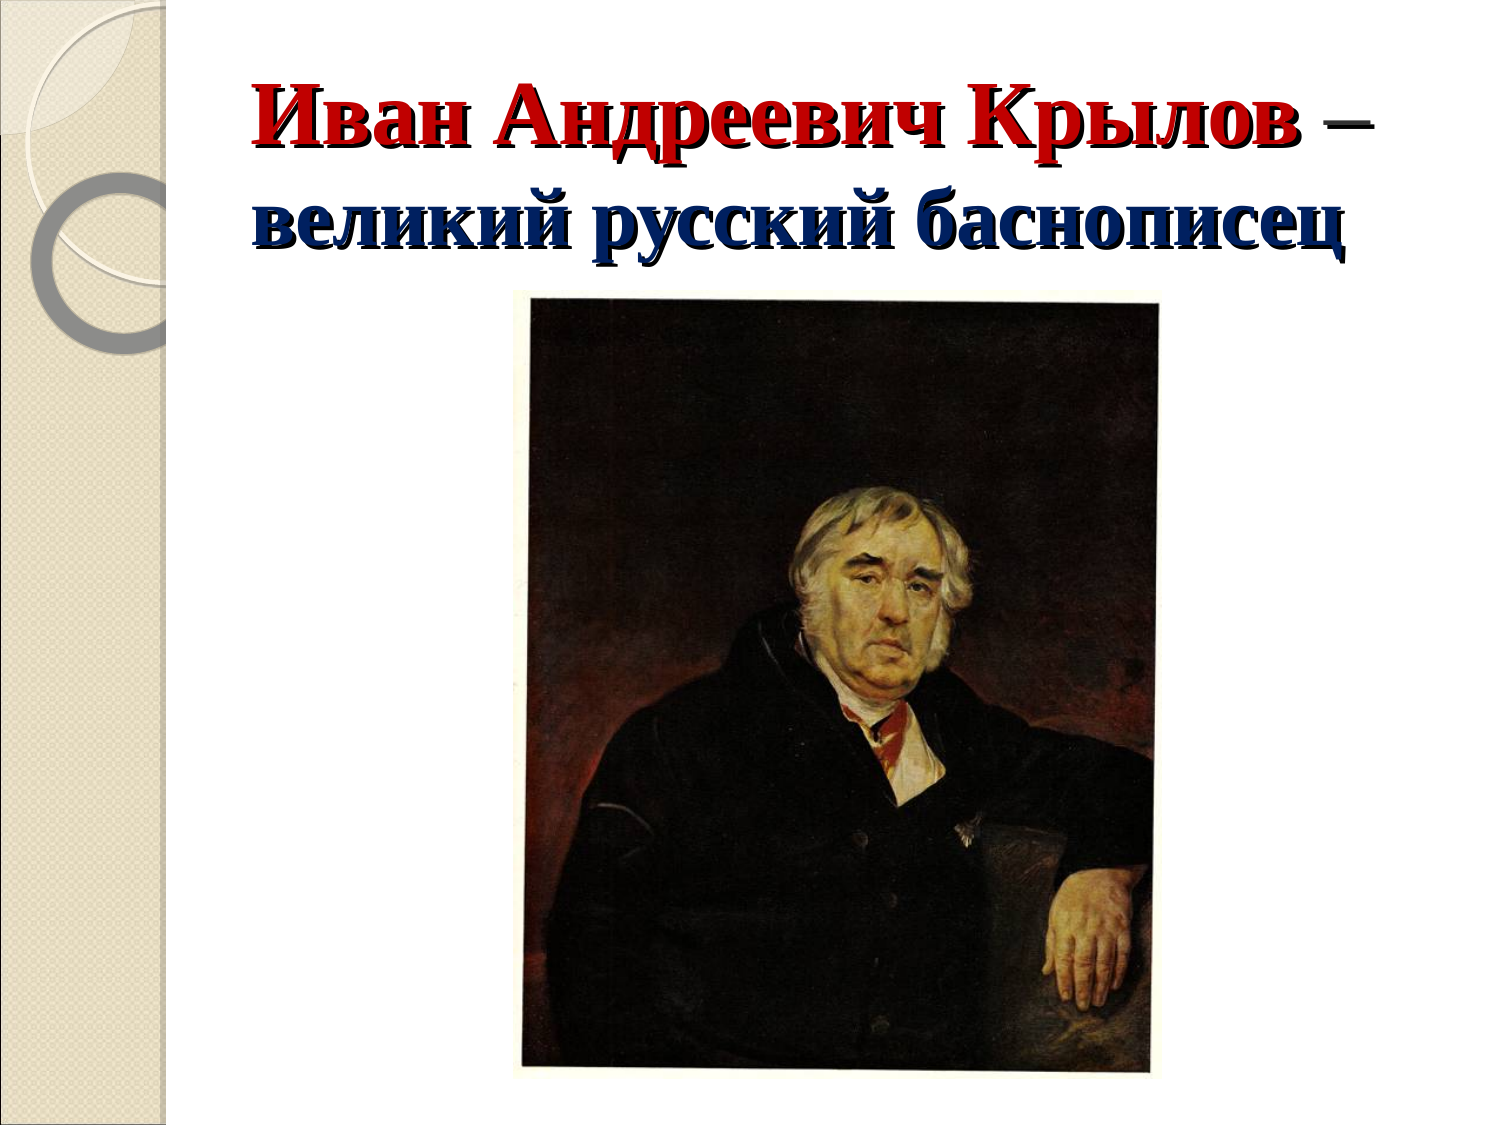

# Иван Андреевич Крылов – великий русский баснописец